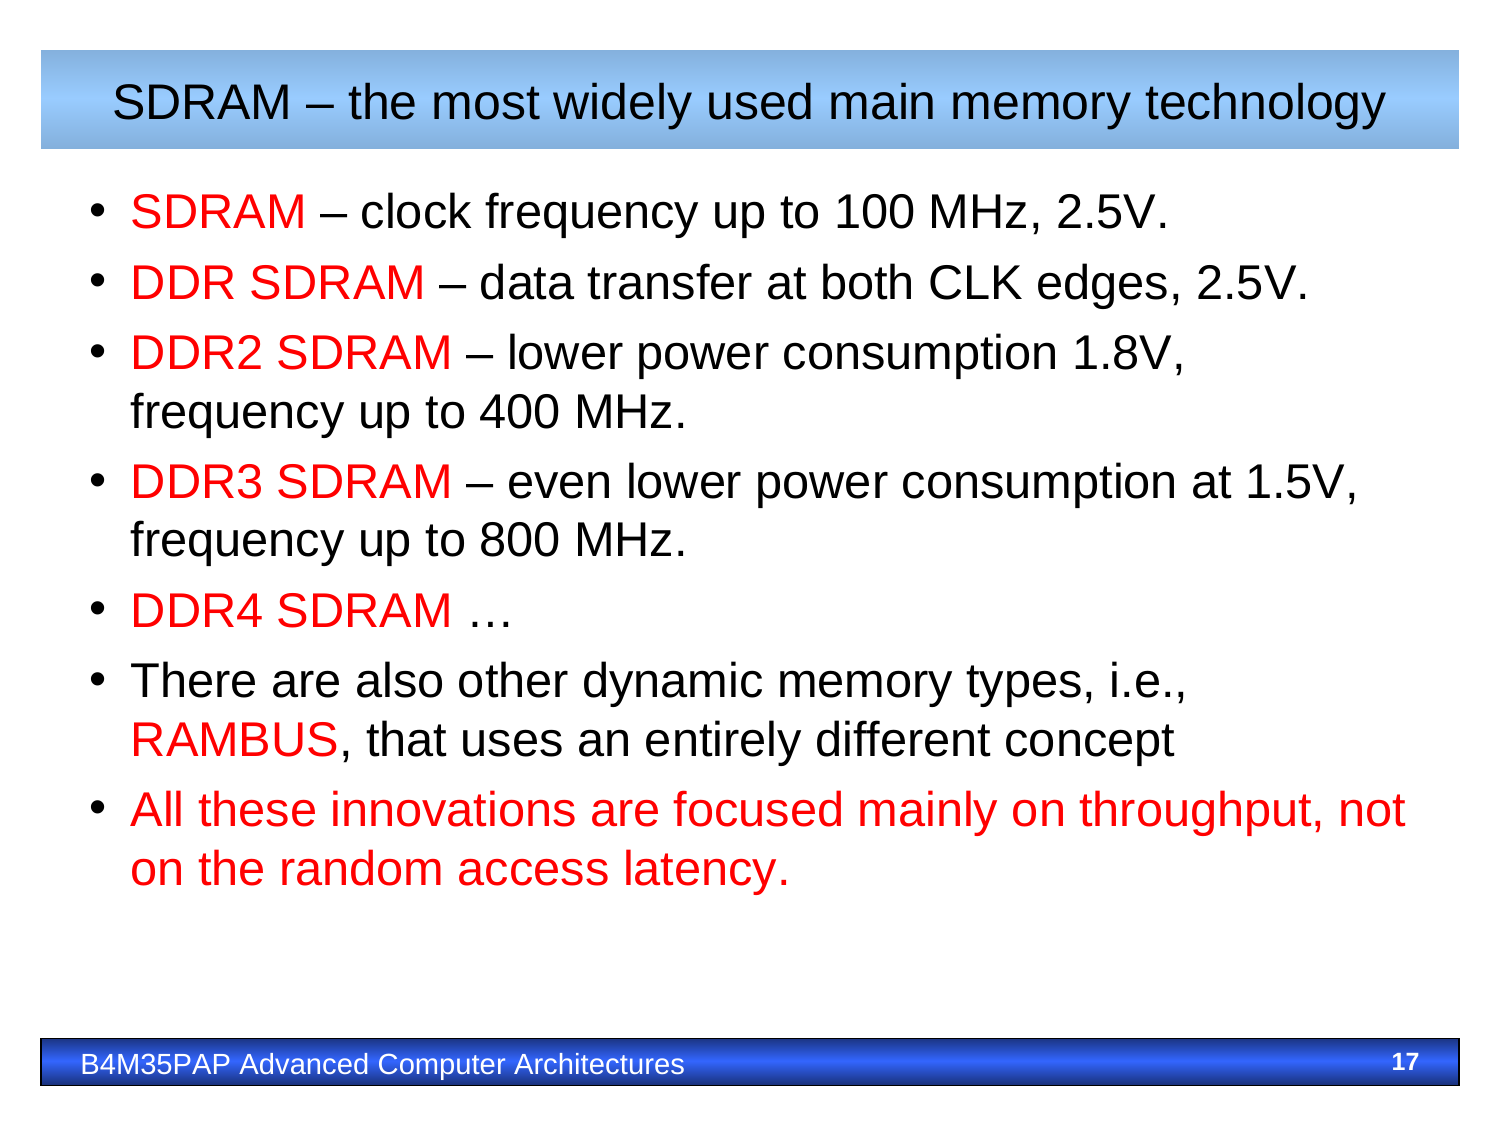

# SDRAM – the most widely used main memory technology
SDRAM – clock frequency up to 100 MHz, 2.5V.
DDR SDRAM – data transfer at both CLK edges, 2.5V.
DDR2 SDRAM – lower power consumption 1.8V, frequency up to 400 MHz.
DDR3 SDRAM – even lower power consumption at 1.5V, frequency up to 800 MHz.
DDR4 SDRAM …
There are also other dynamic memory types, i.e., RAMBUS, that uses an entirely different concept
All these innovations are focused mainly on throughput, not on the random access latency.